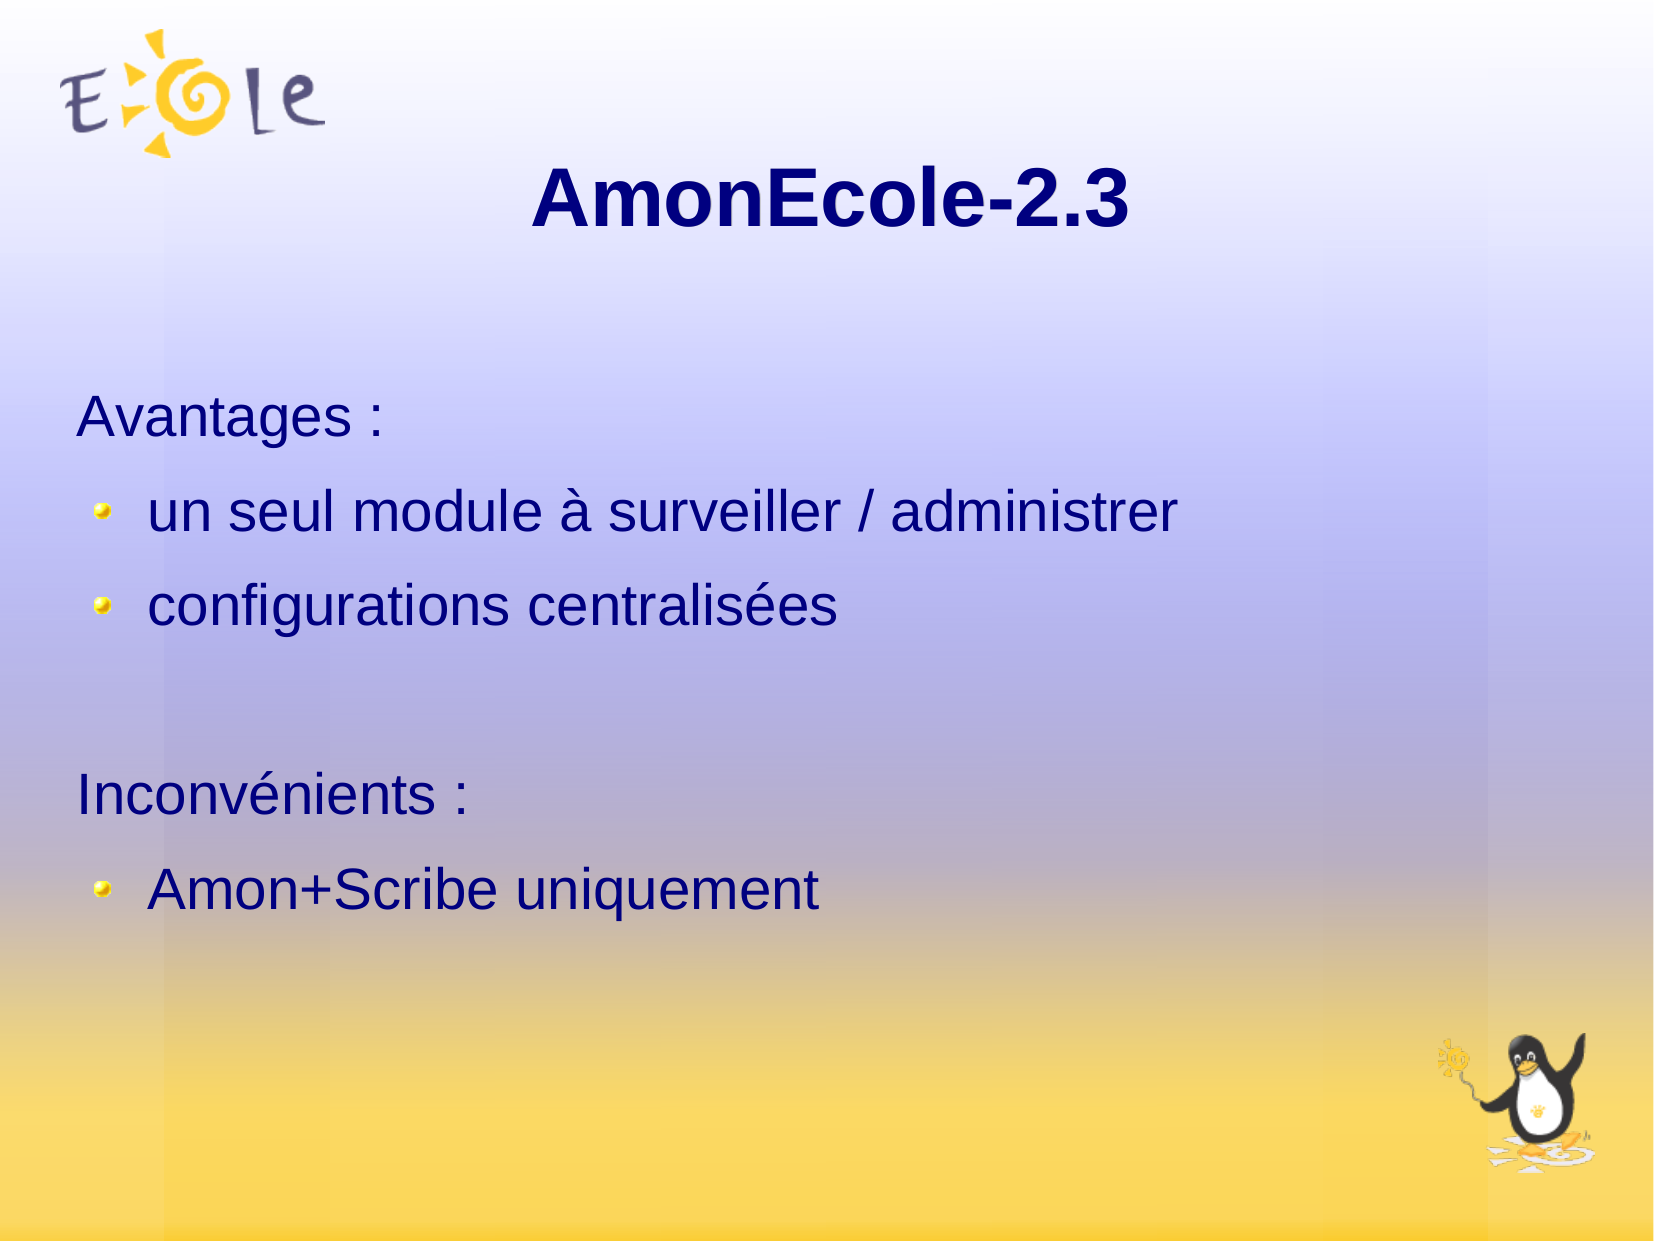

AmonEcole-2.3
# Avantages :
un seul module à surveiller / administrer
configurations centralisées
Inconvénients :
Amon+Scribe uniquement